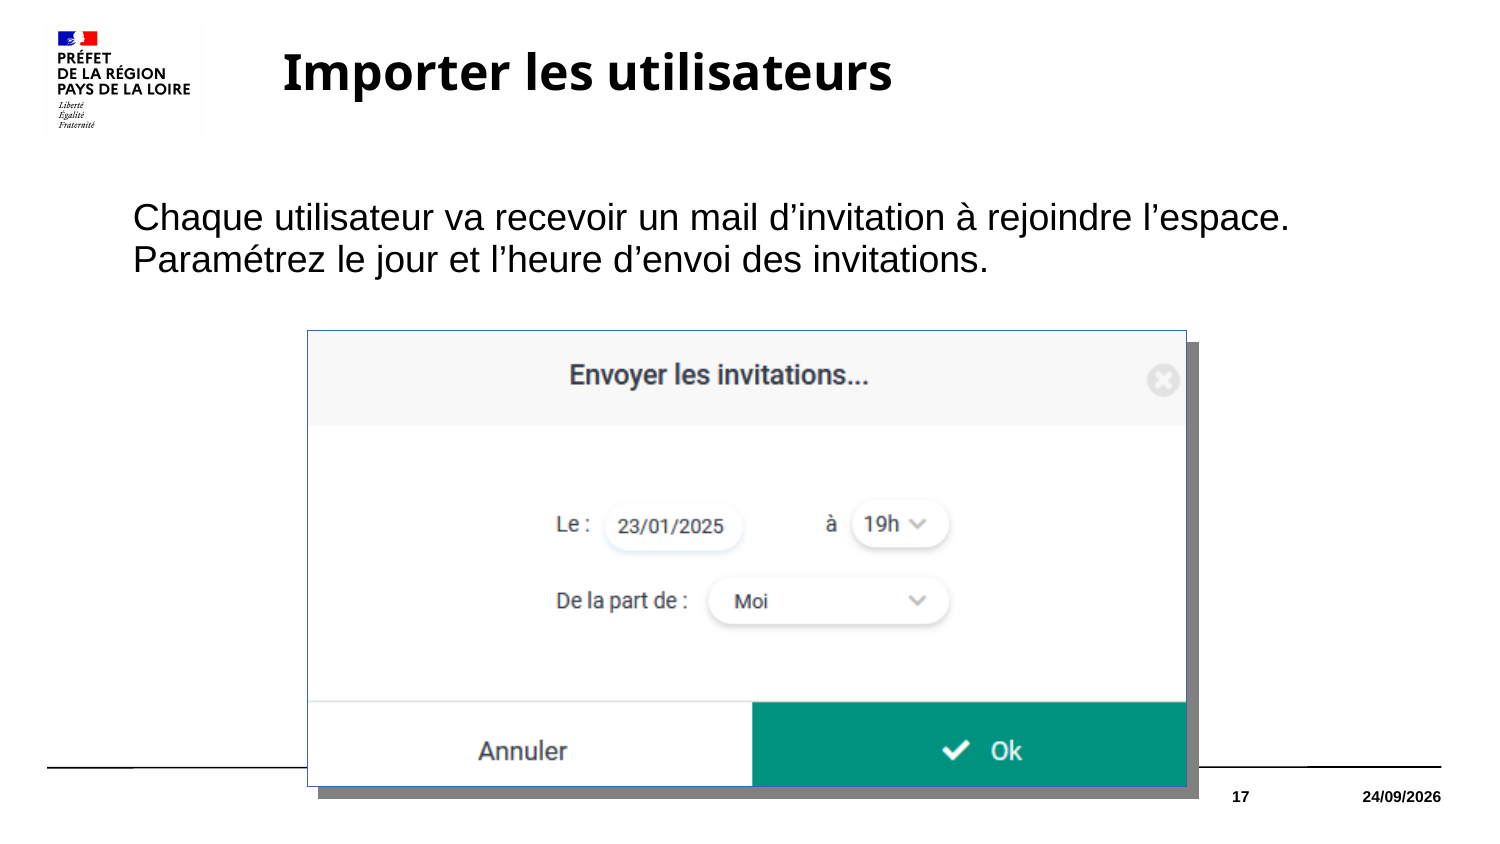

# Importer les utilisateurs
Chaque utilisateur va recevoir un mail d’invitation à rejoindre l’espace.
Paramétrez le jour et l’heure d’envoi des invitations.